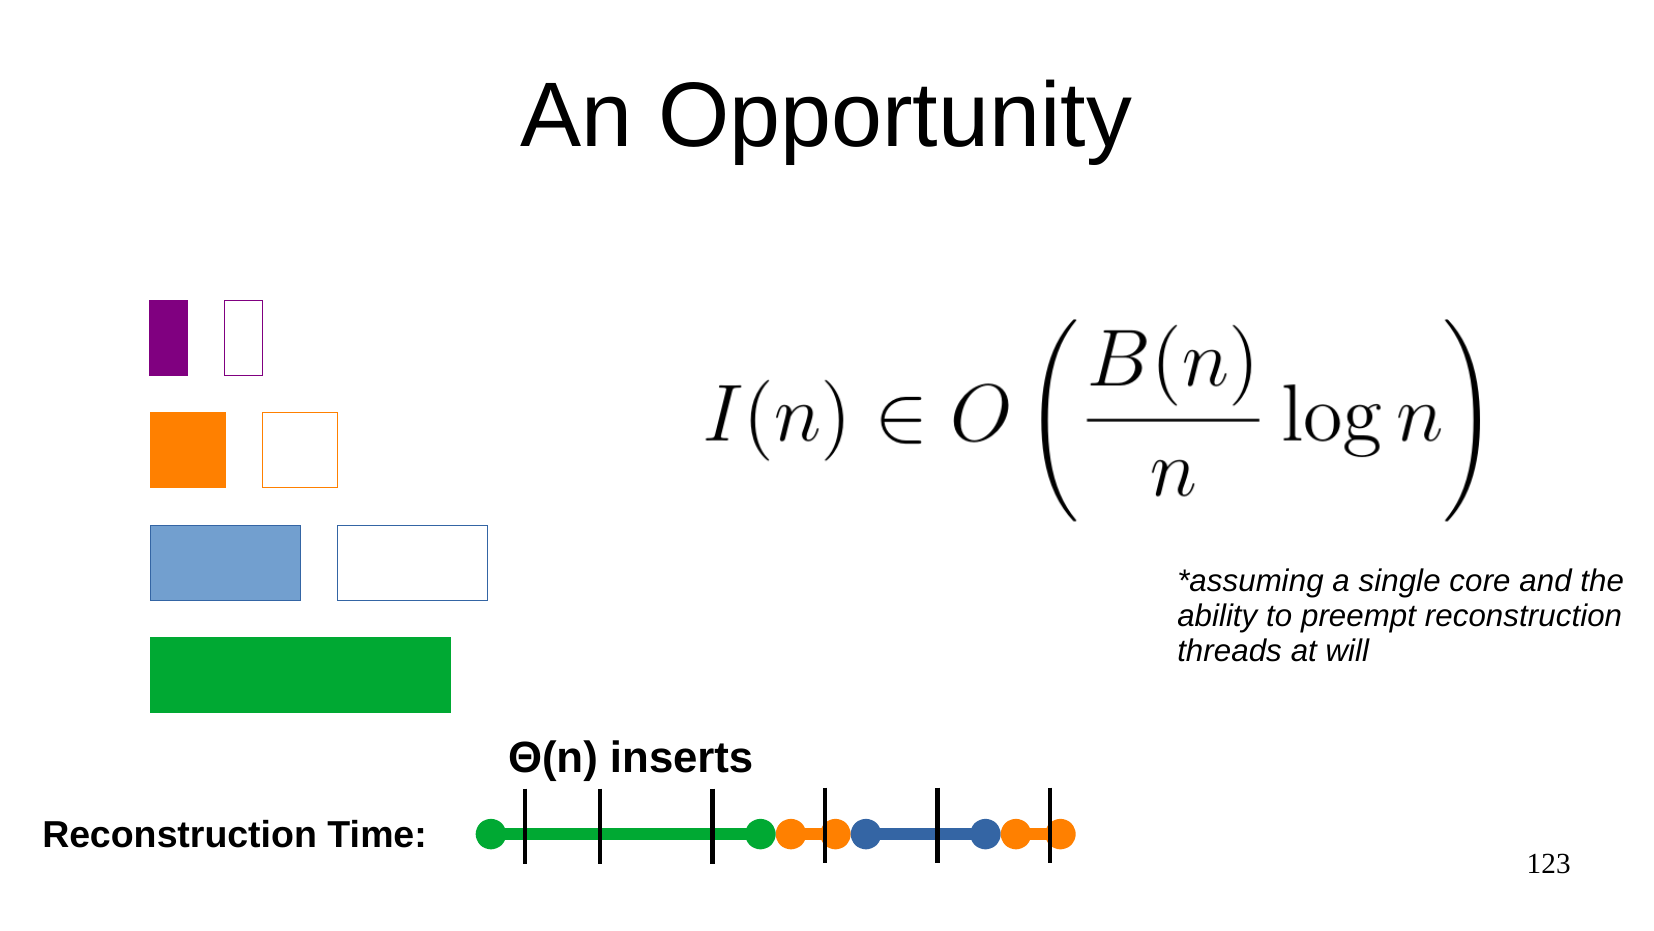

# An Opportunity
*assuming a single core and the ability to preempt reconstruction
threads at will
Θ(n) inserts
Reconstruction Time:
123